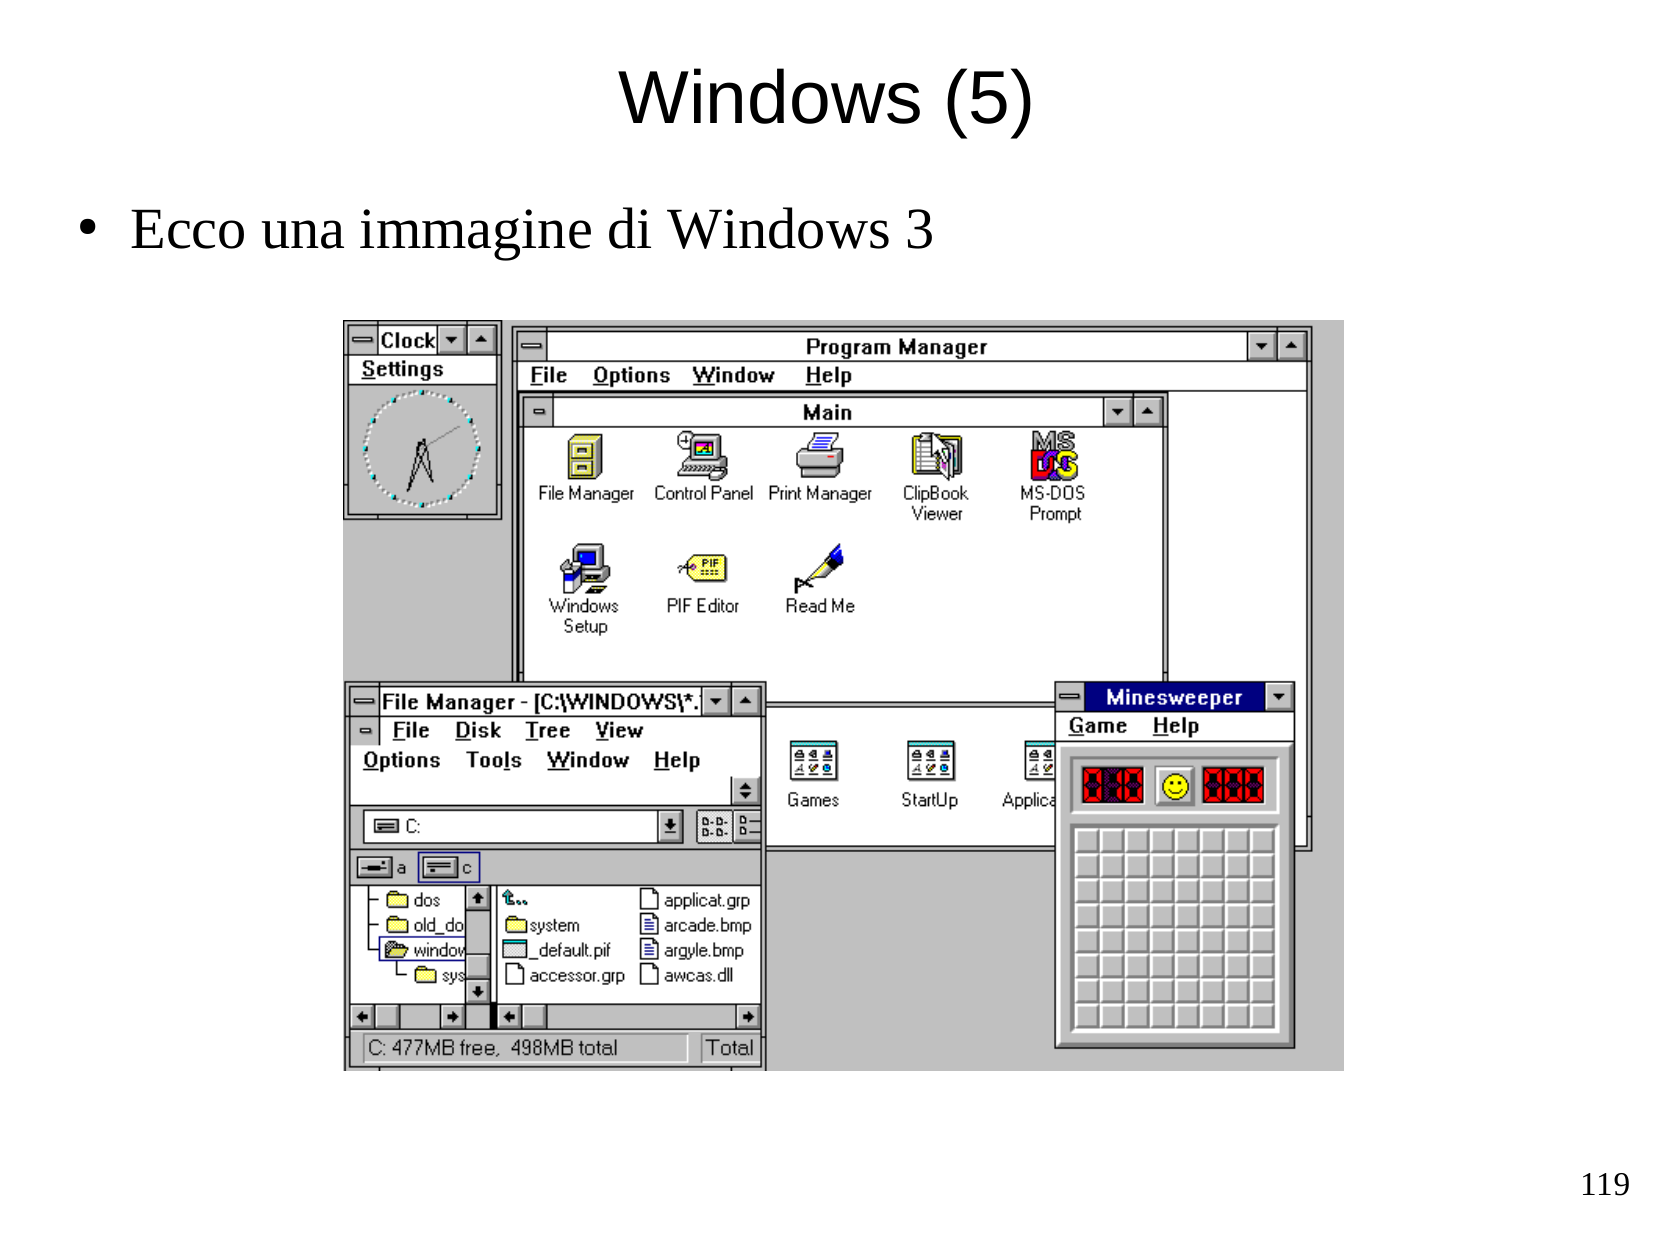

# Windows (5)
Ecco una immagine di Windows 3